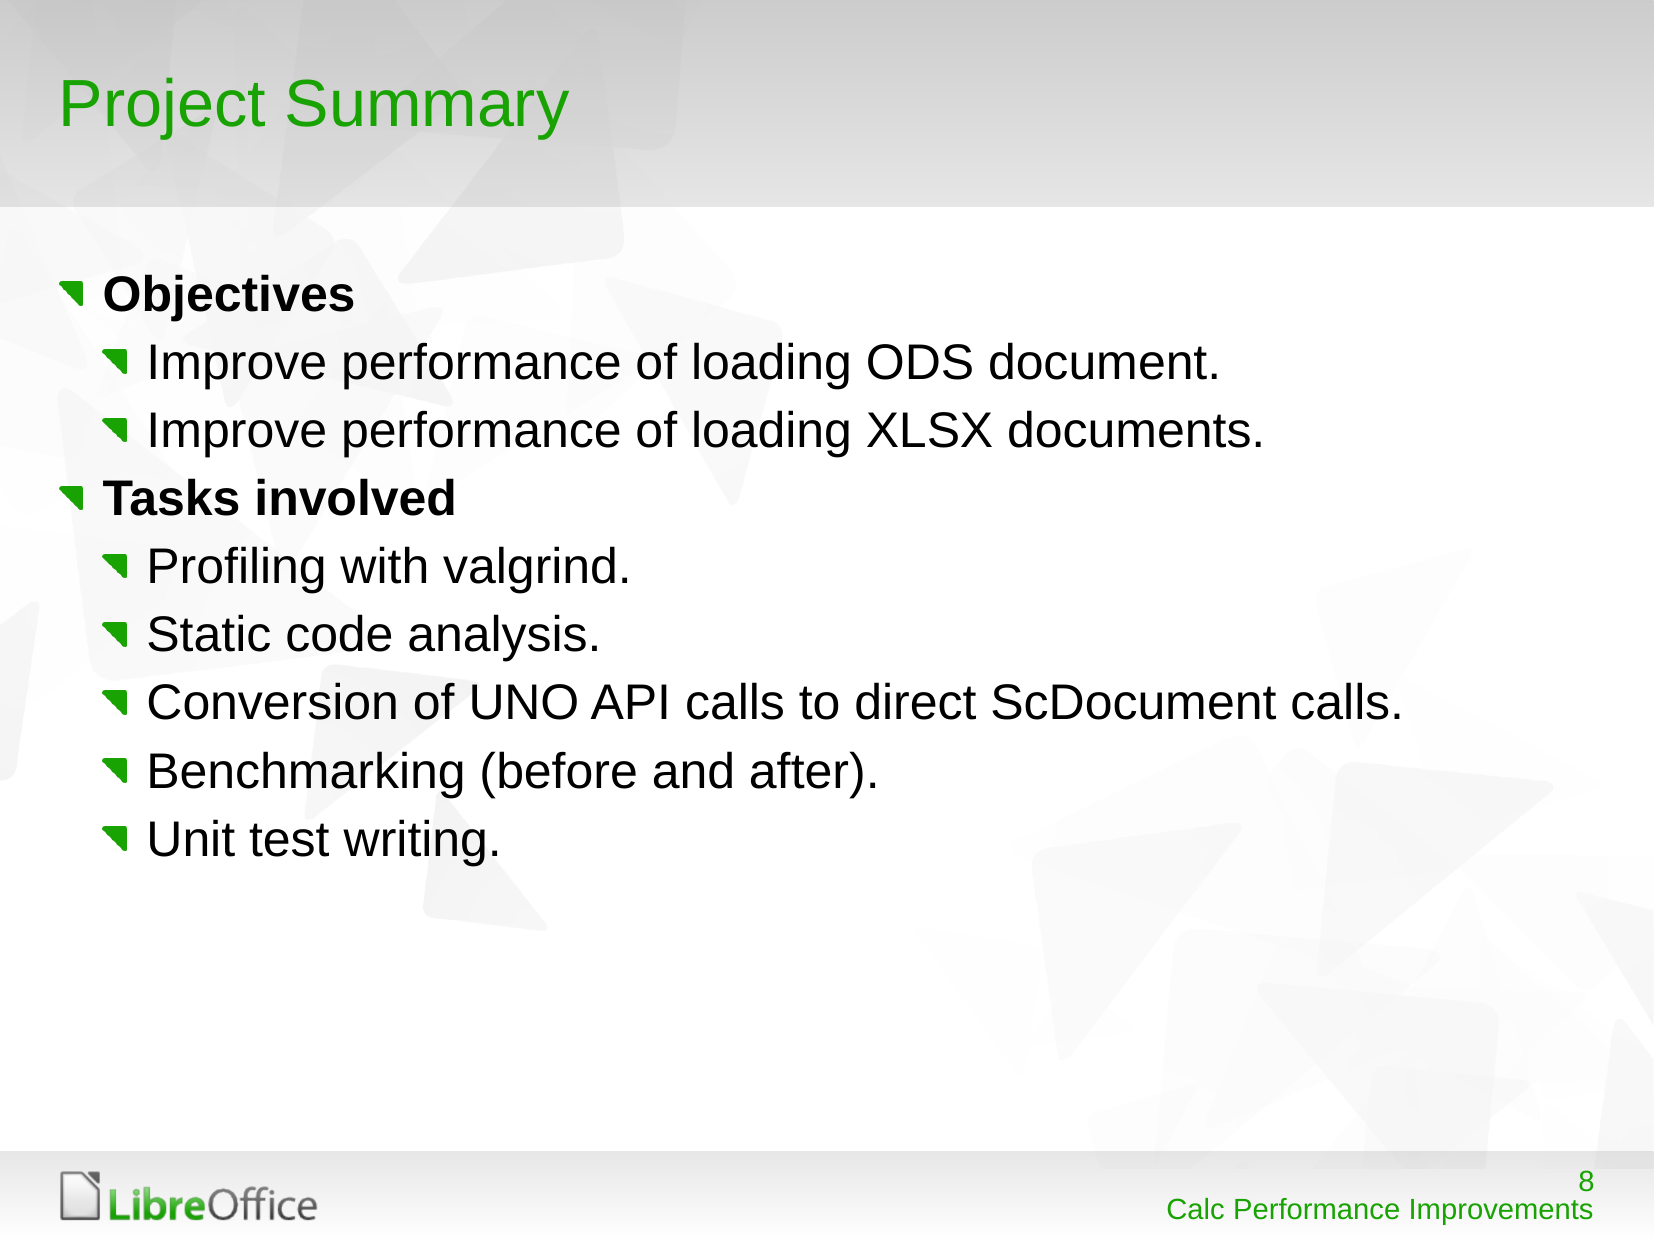

# Project Summary
Objectives
Improve performance of loading ODS document.
Improve performance of loading XLSX documents.
Tasks involved
Profiling with valgrind.
Static code analysis.
Conversion of UNO API calls to direct ScDocument calls.
Benchmarking (before and after).
Unit test writing.
8
Calc Performance Improvements